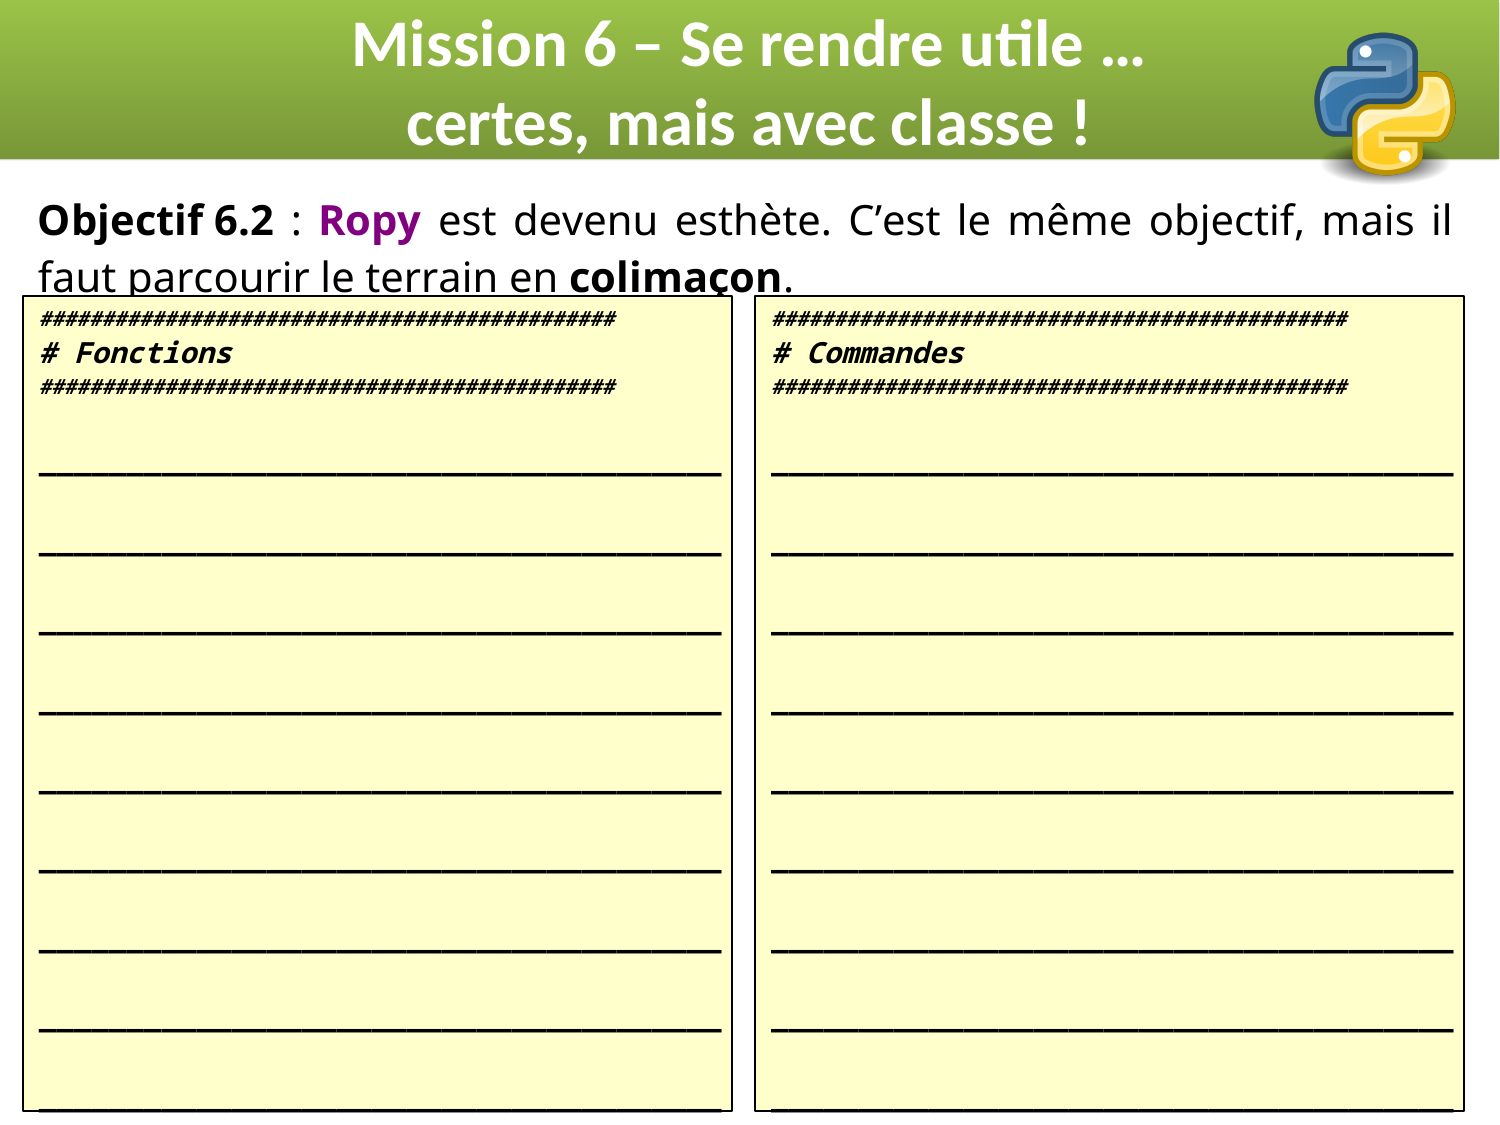

Mission 6 – Se rendre utile …
certes, mais avec classe !
Objectif 6.2 : Ropy est devenu esthète. C’est le même objectif, mais il faut parcourir le terrain en colimaçon.
##############################################
# Fonctions
##############################################
_______________________________________
_______________________________________
_______________________________________
_______________________________________
_______________________________________
_______________________________________
_______________________________________
_______________________________________
_______________________________________
_______________________________________
_______________________________________
_______________________________________
##############################################
# Commandes
##############################################
_______________________________________
_______________________________________
_______________________________________
_______________________________________
_______________________________________
_______________________________________
_______________________________________
_______________________________________
_______________________________________
_______________________________________
_______________________________________
_______________________________________